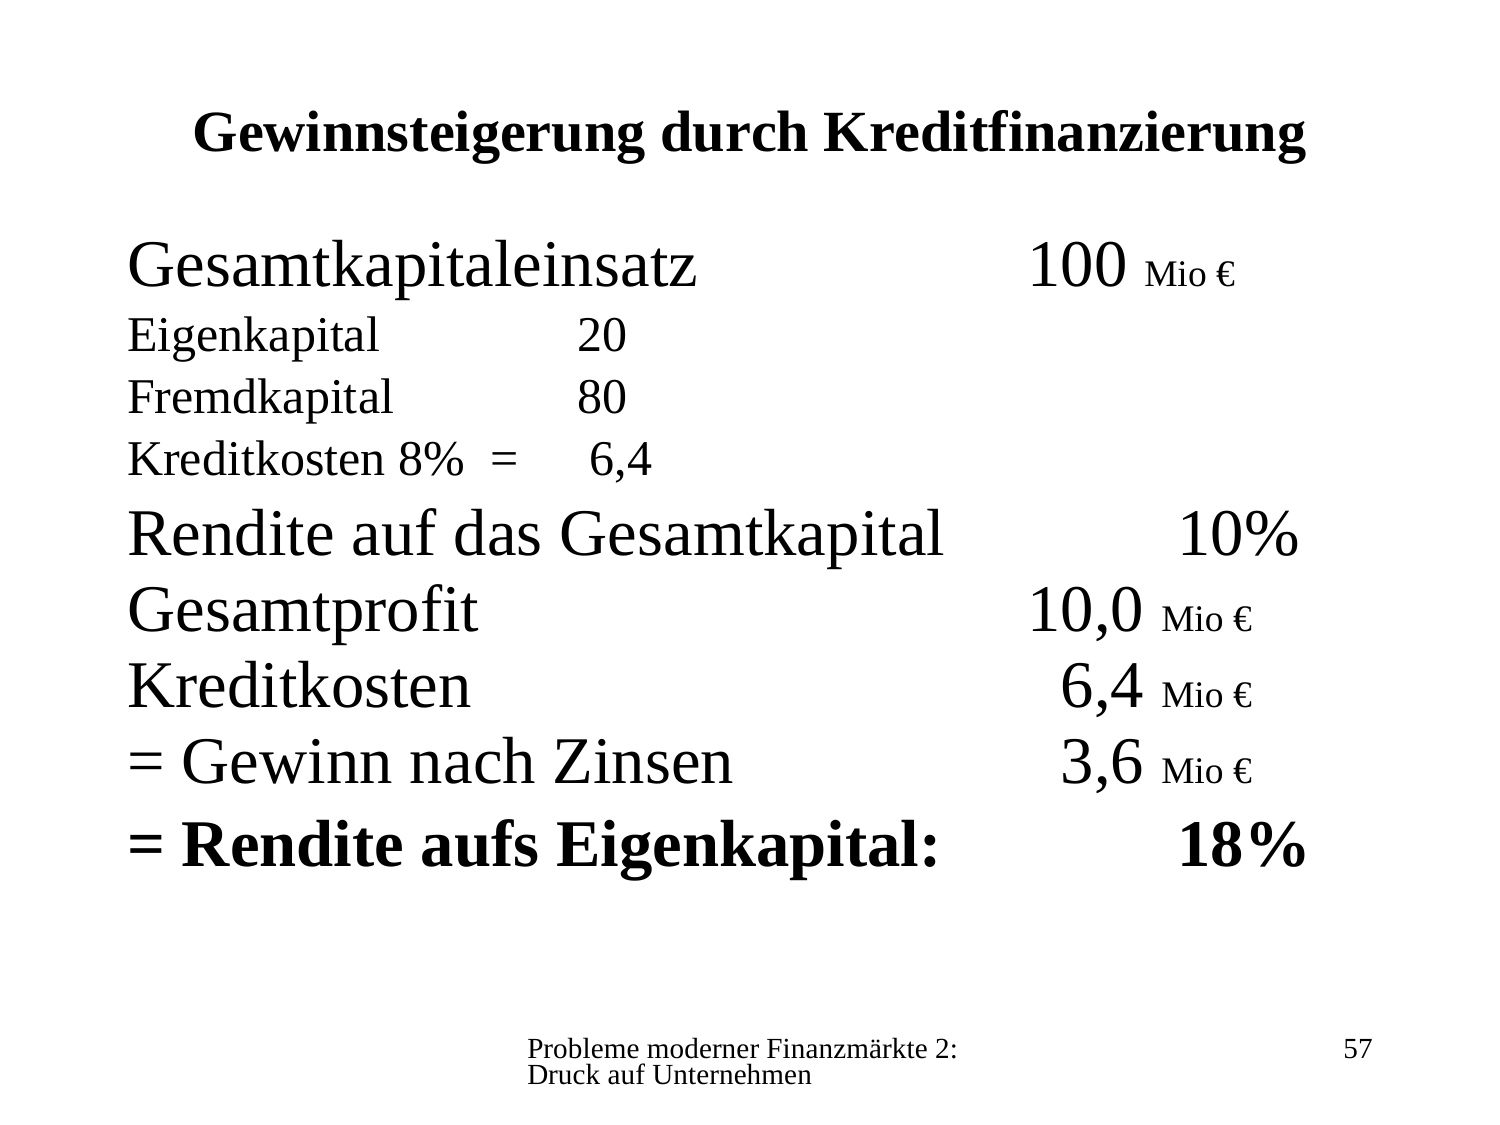

Gewinnsteigerung durch Kreditfinanzierung
Gesamtkapitaleinsatz			100 Mio €
Eigenkapital 		20
Fremdkapital 		80
Kreditkosten 8% = 	 6,4
Rendite auf das Gesamtkapital 		10%
Gesamtprofit				10,0 Mio €
Kreditkosten				 6,4 Mio €
= Gewinn nach Zinsen 		 3,6 Mio €
= Rendite aufs Eigenkapital:		18%
Probleme moderner Finanzmärkte 2: Druck auf Unternehmen
57